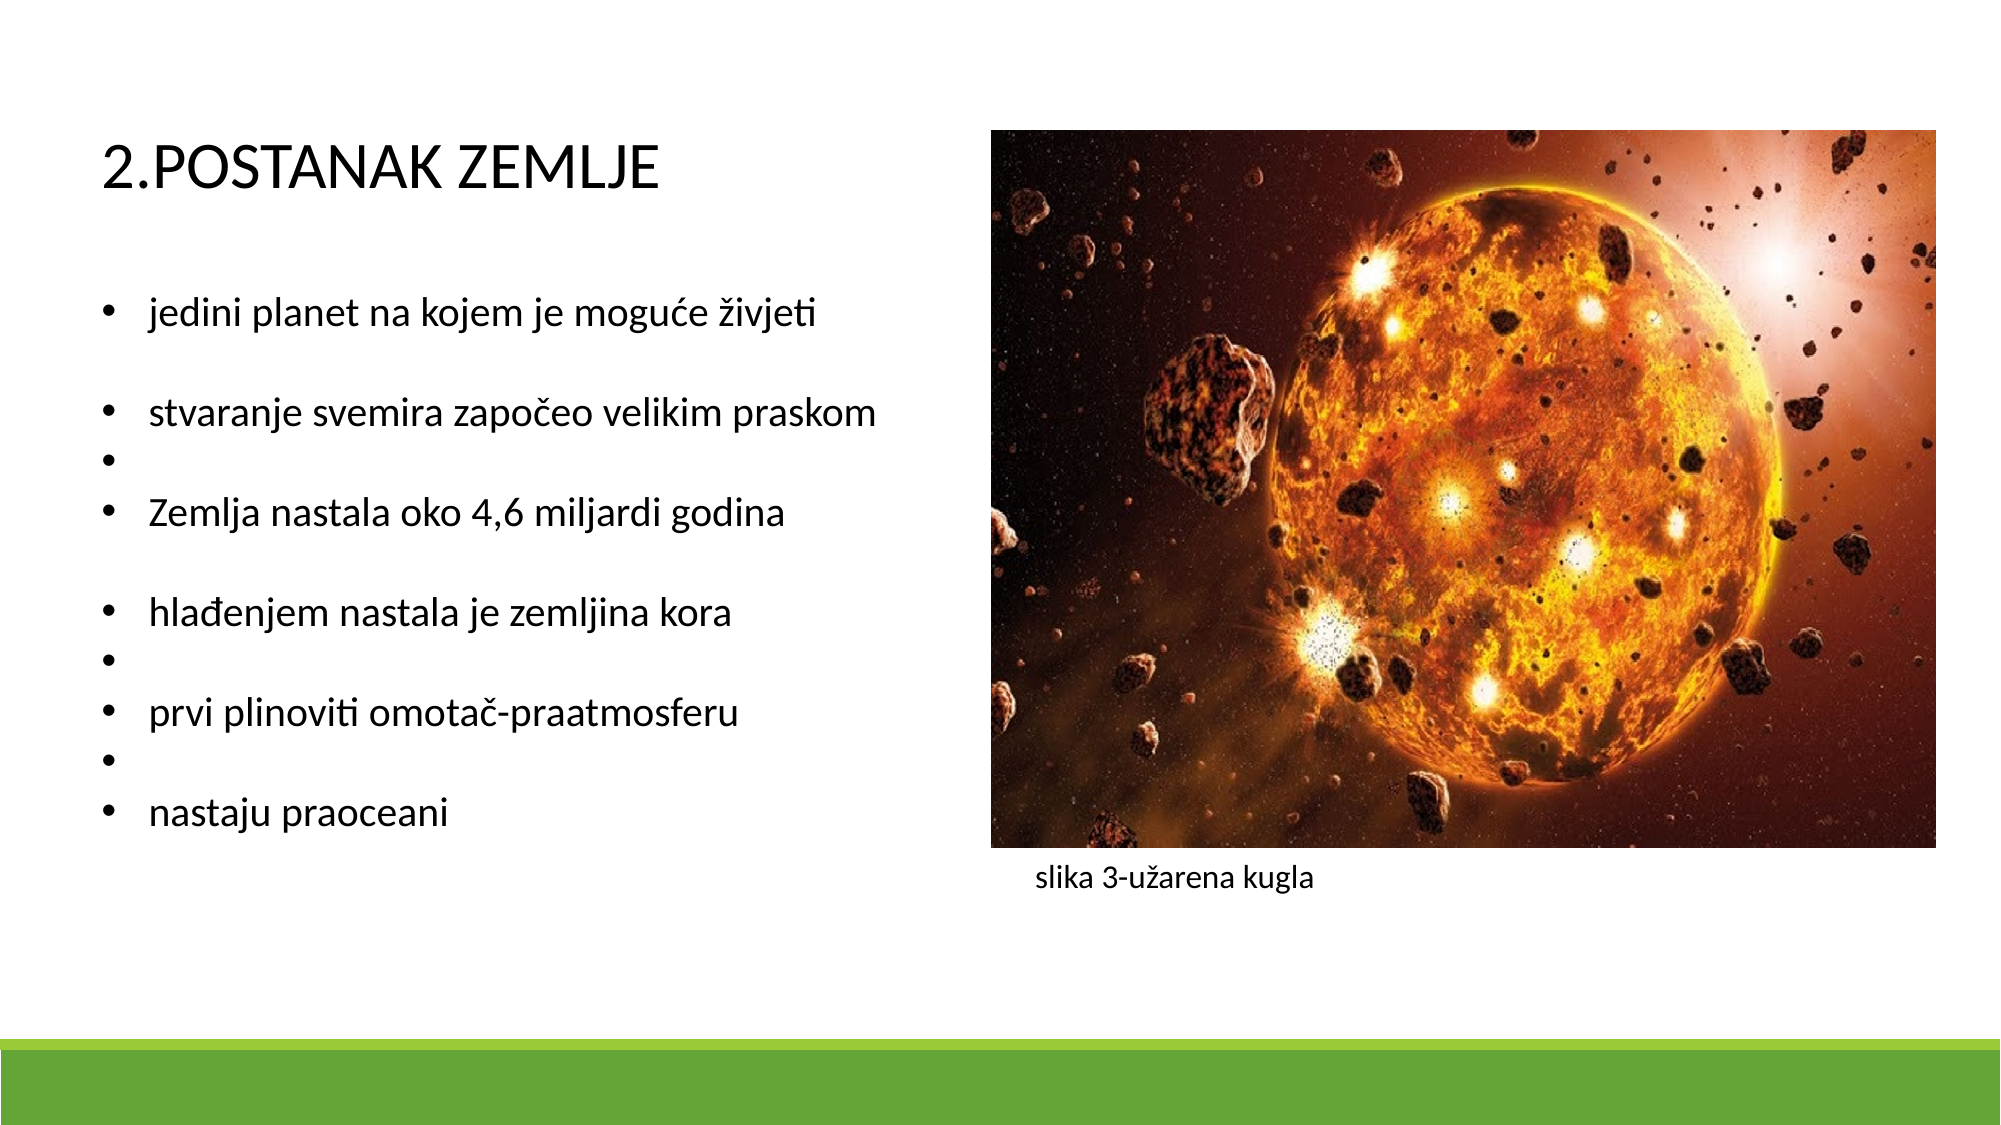

2.POSTANAK ZEMLJE
jedini planet na kojem je moguće živjeti
stvaranje svemira započeo velikim praskom
Zemlja nastala oko 4,6 miljardi godina
hlađenjem nastala je zemljina kora
prvi plinoviti omotač-praatmosferu
nastaju praoceani
slika 3-užarena kugla